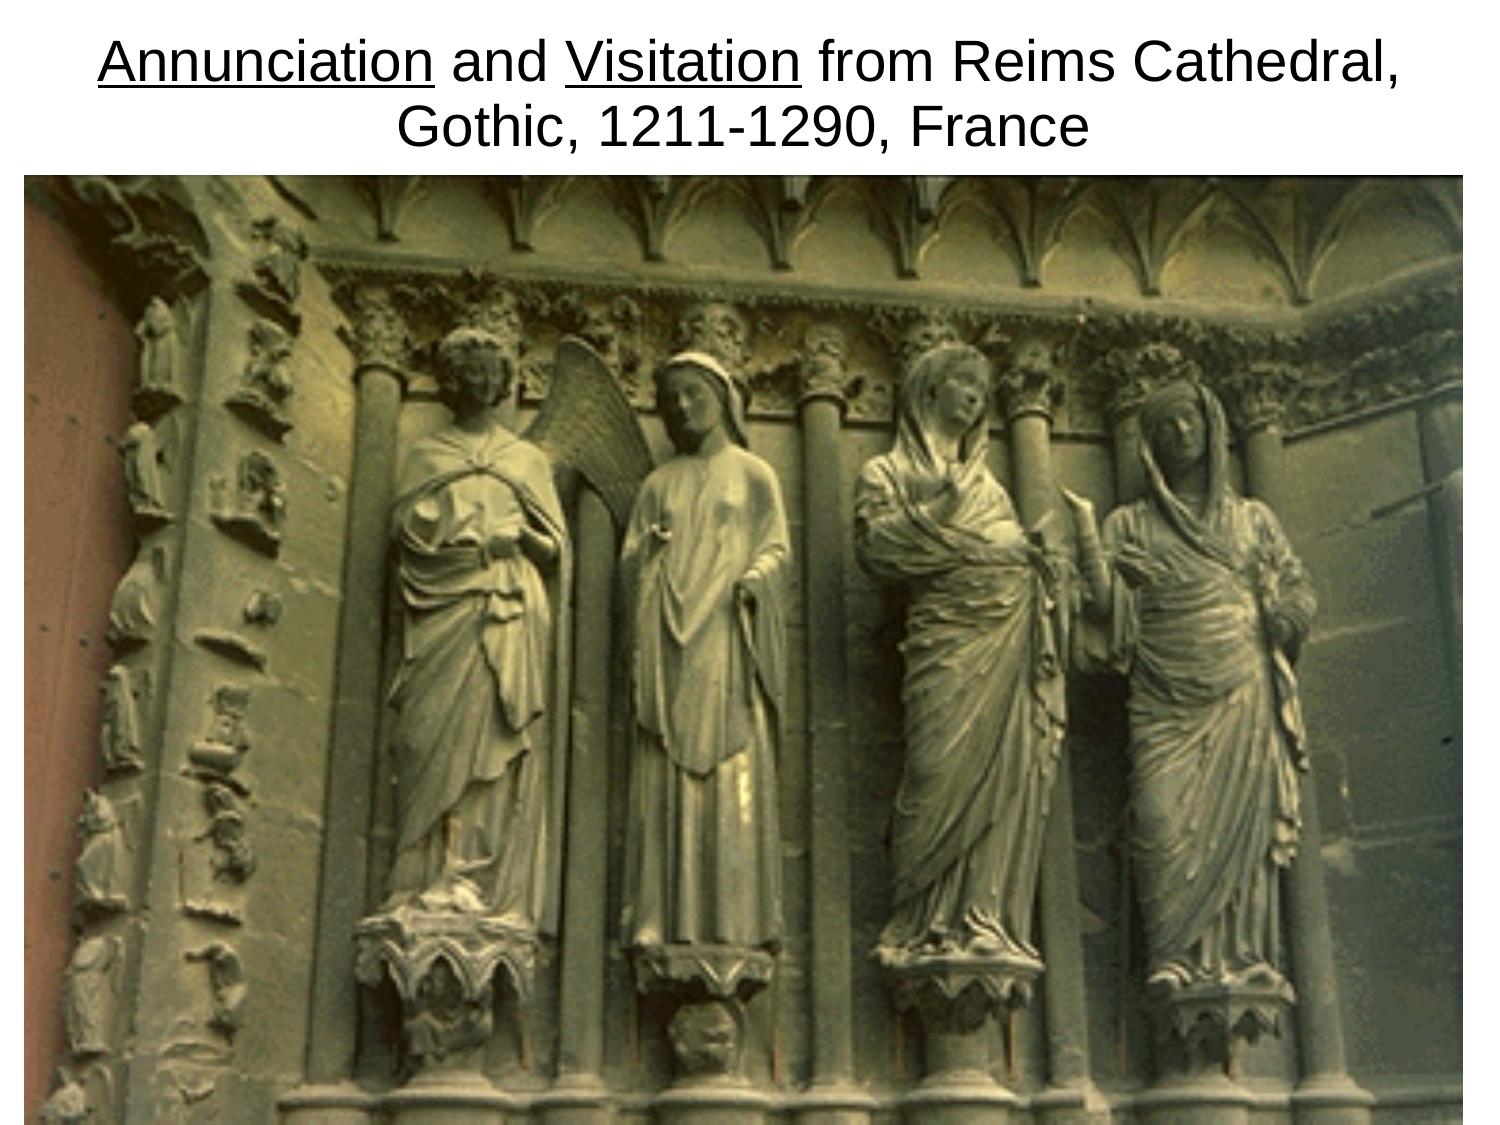

# Annunciation and Visitation from Reims Cathedral, Gothic, 1211-1290, France